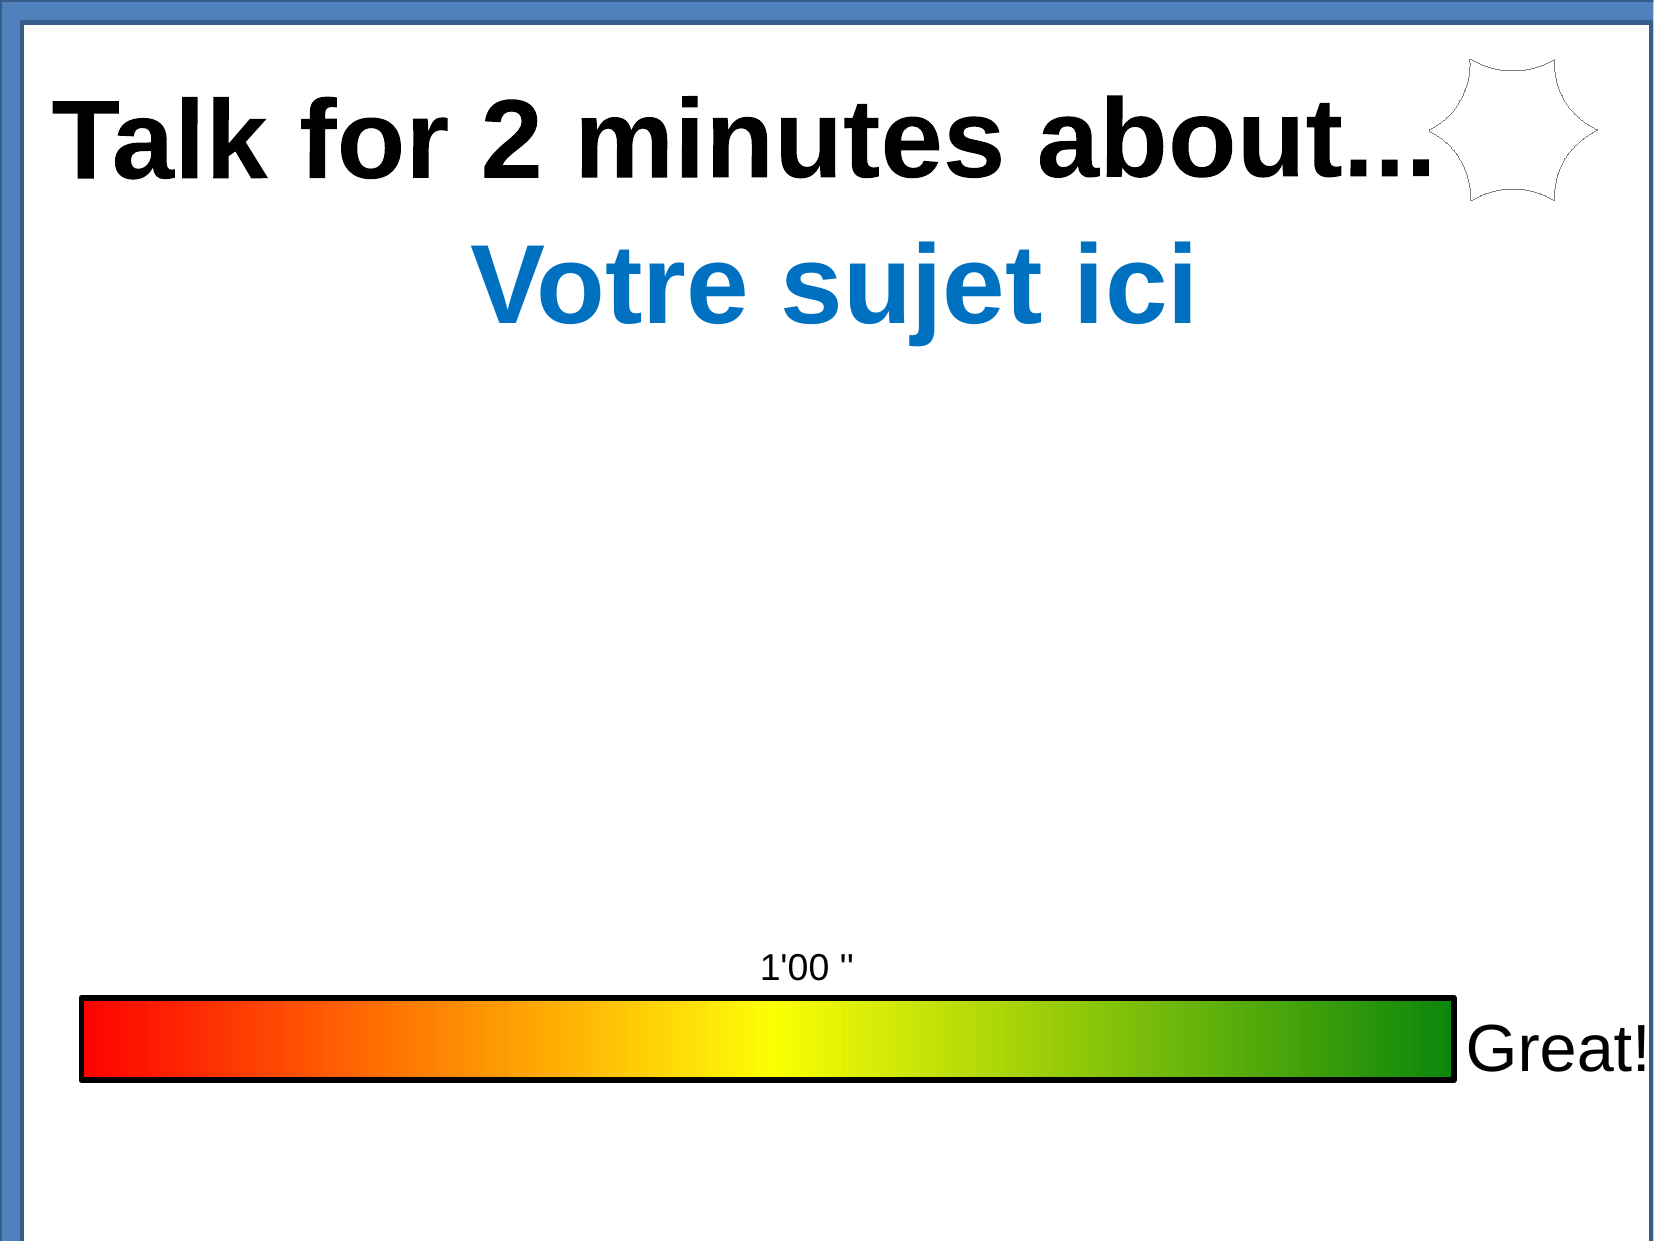

Talk for 2 minutes about...
Votre sujet ici
1'00 ''
Great!